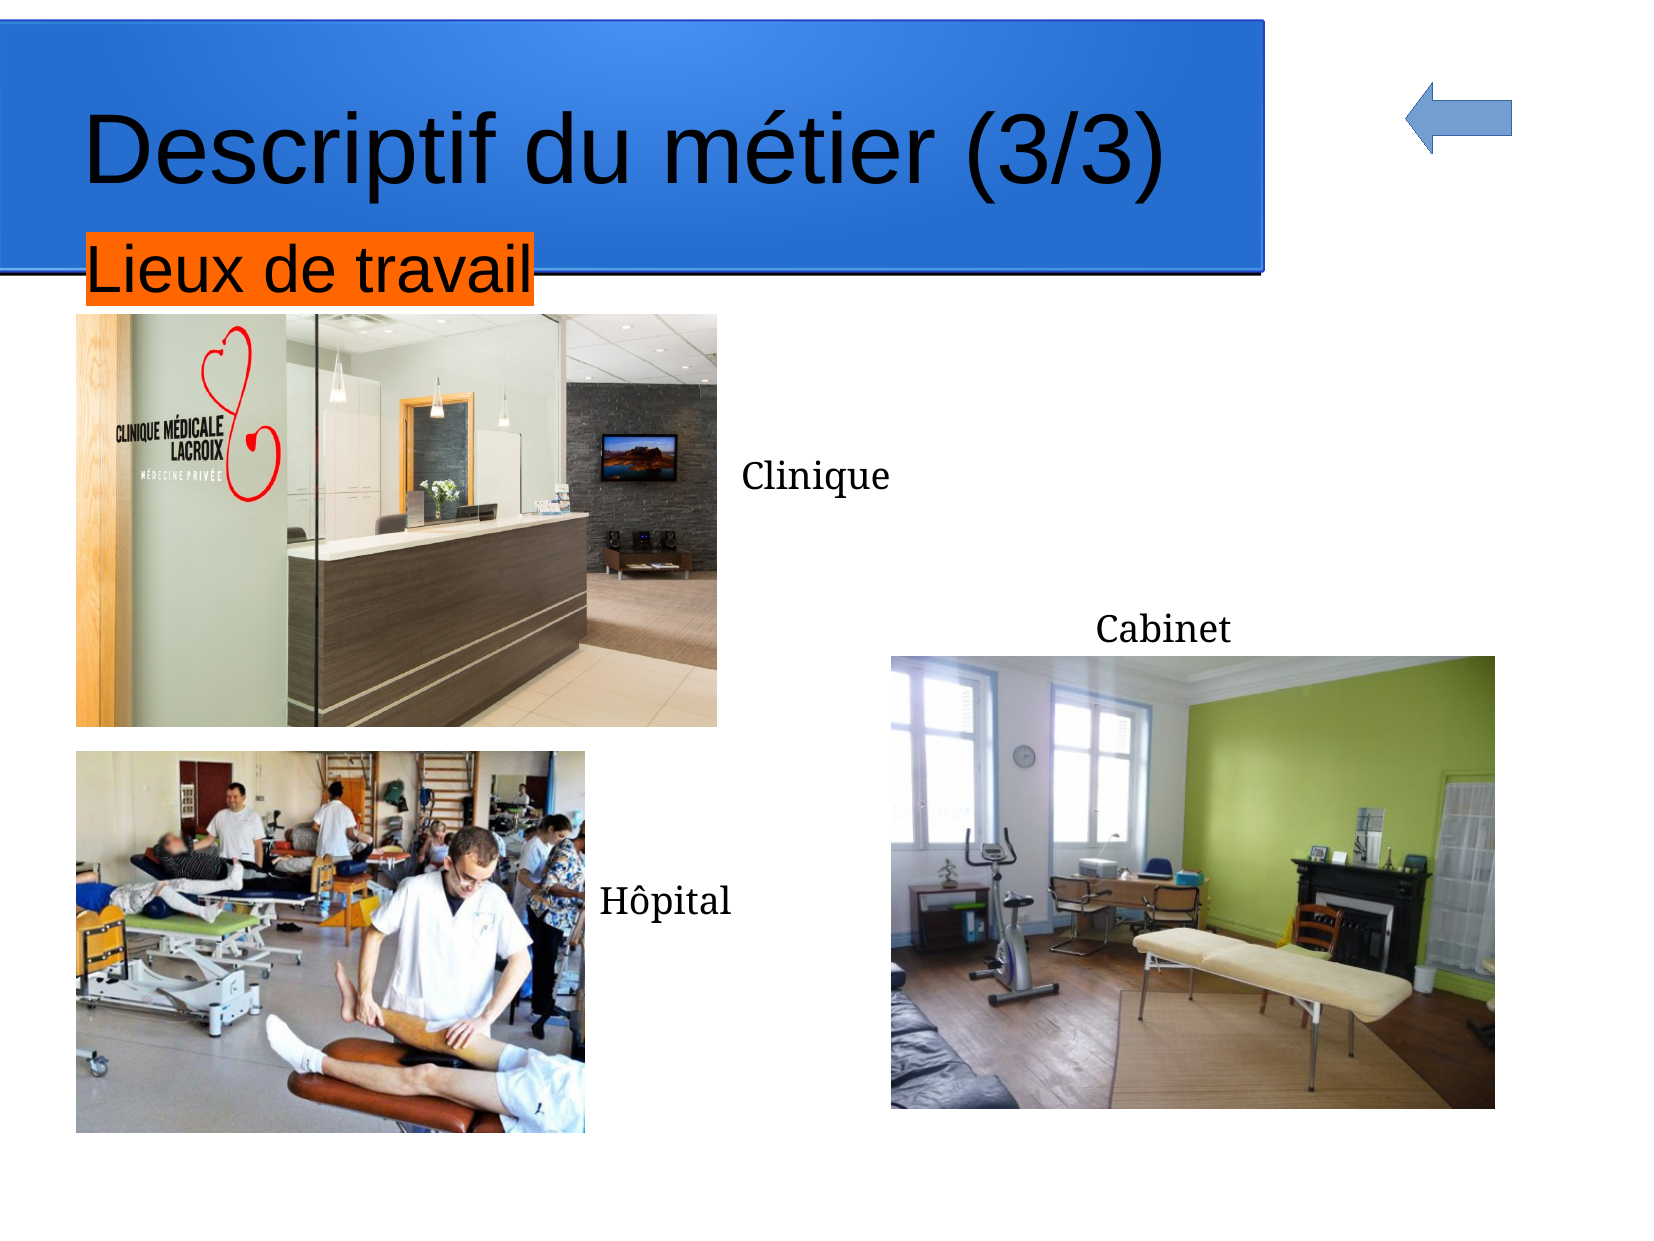

# Descriptif du métier (3/3)
Lieux de travail
Clinique
Cabinet
Hôpital